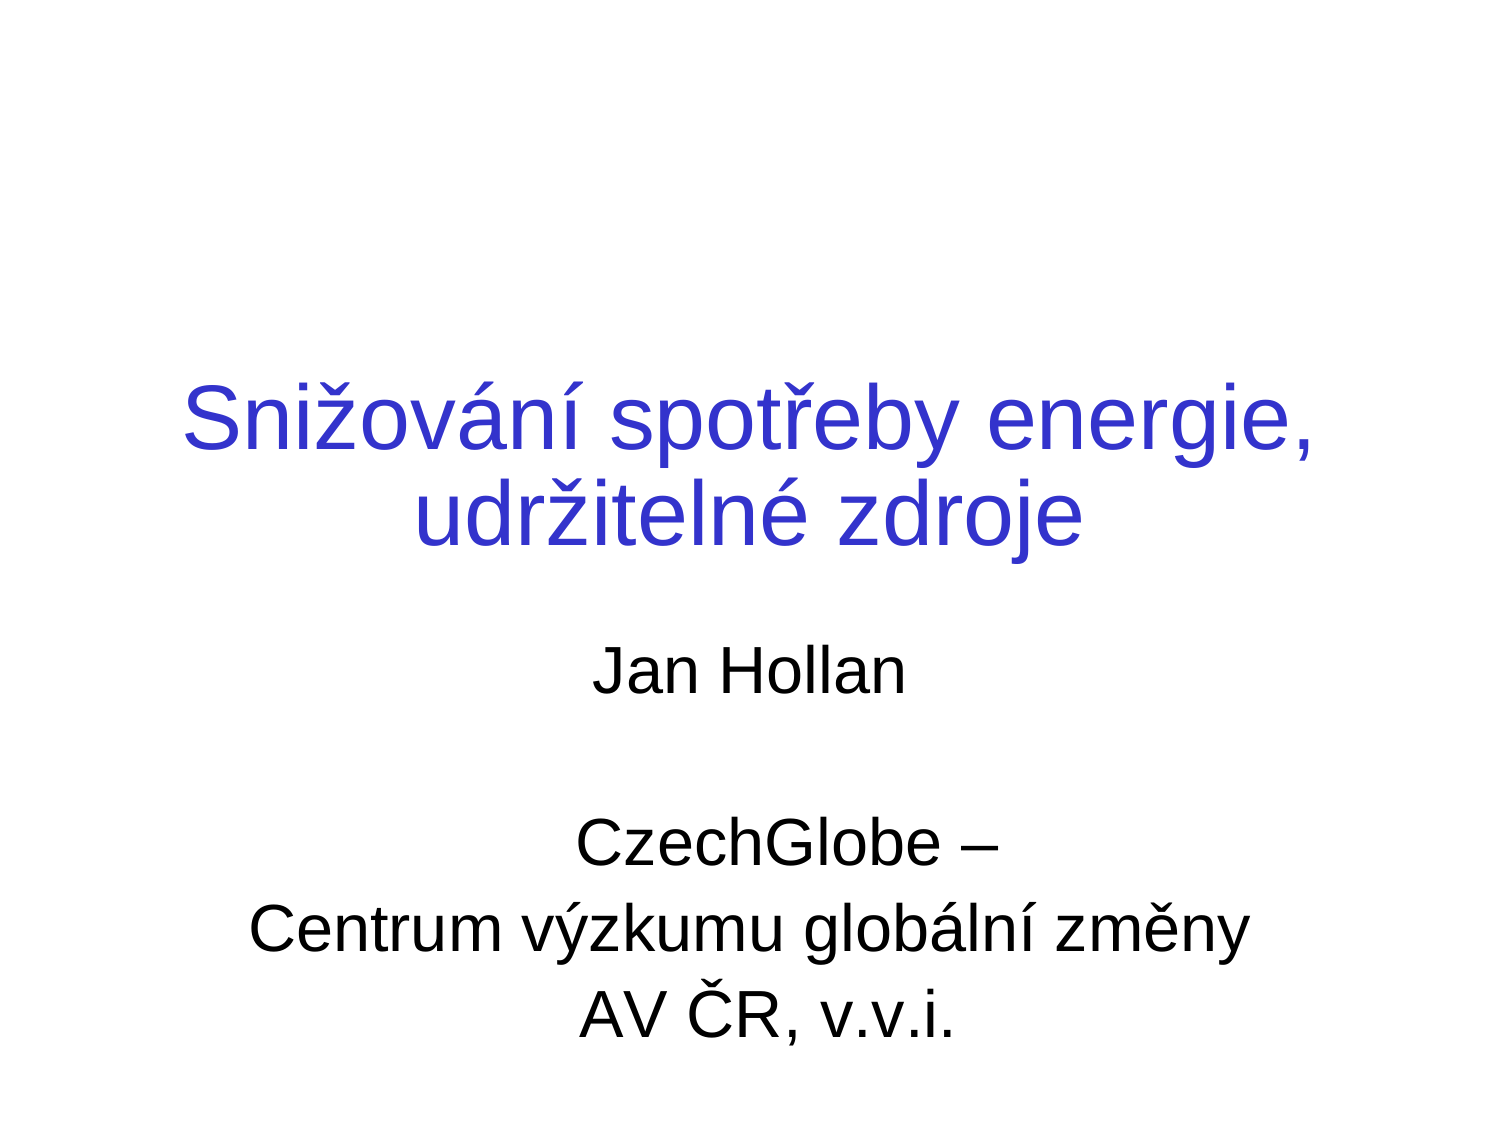

# Snižování spotřeby energie, udržitelné zdroje
Jan Hollan
 CzechGlobe –
Centrum výzkumu globální změny
 AV ČR, v.v.i.